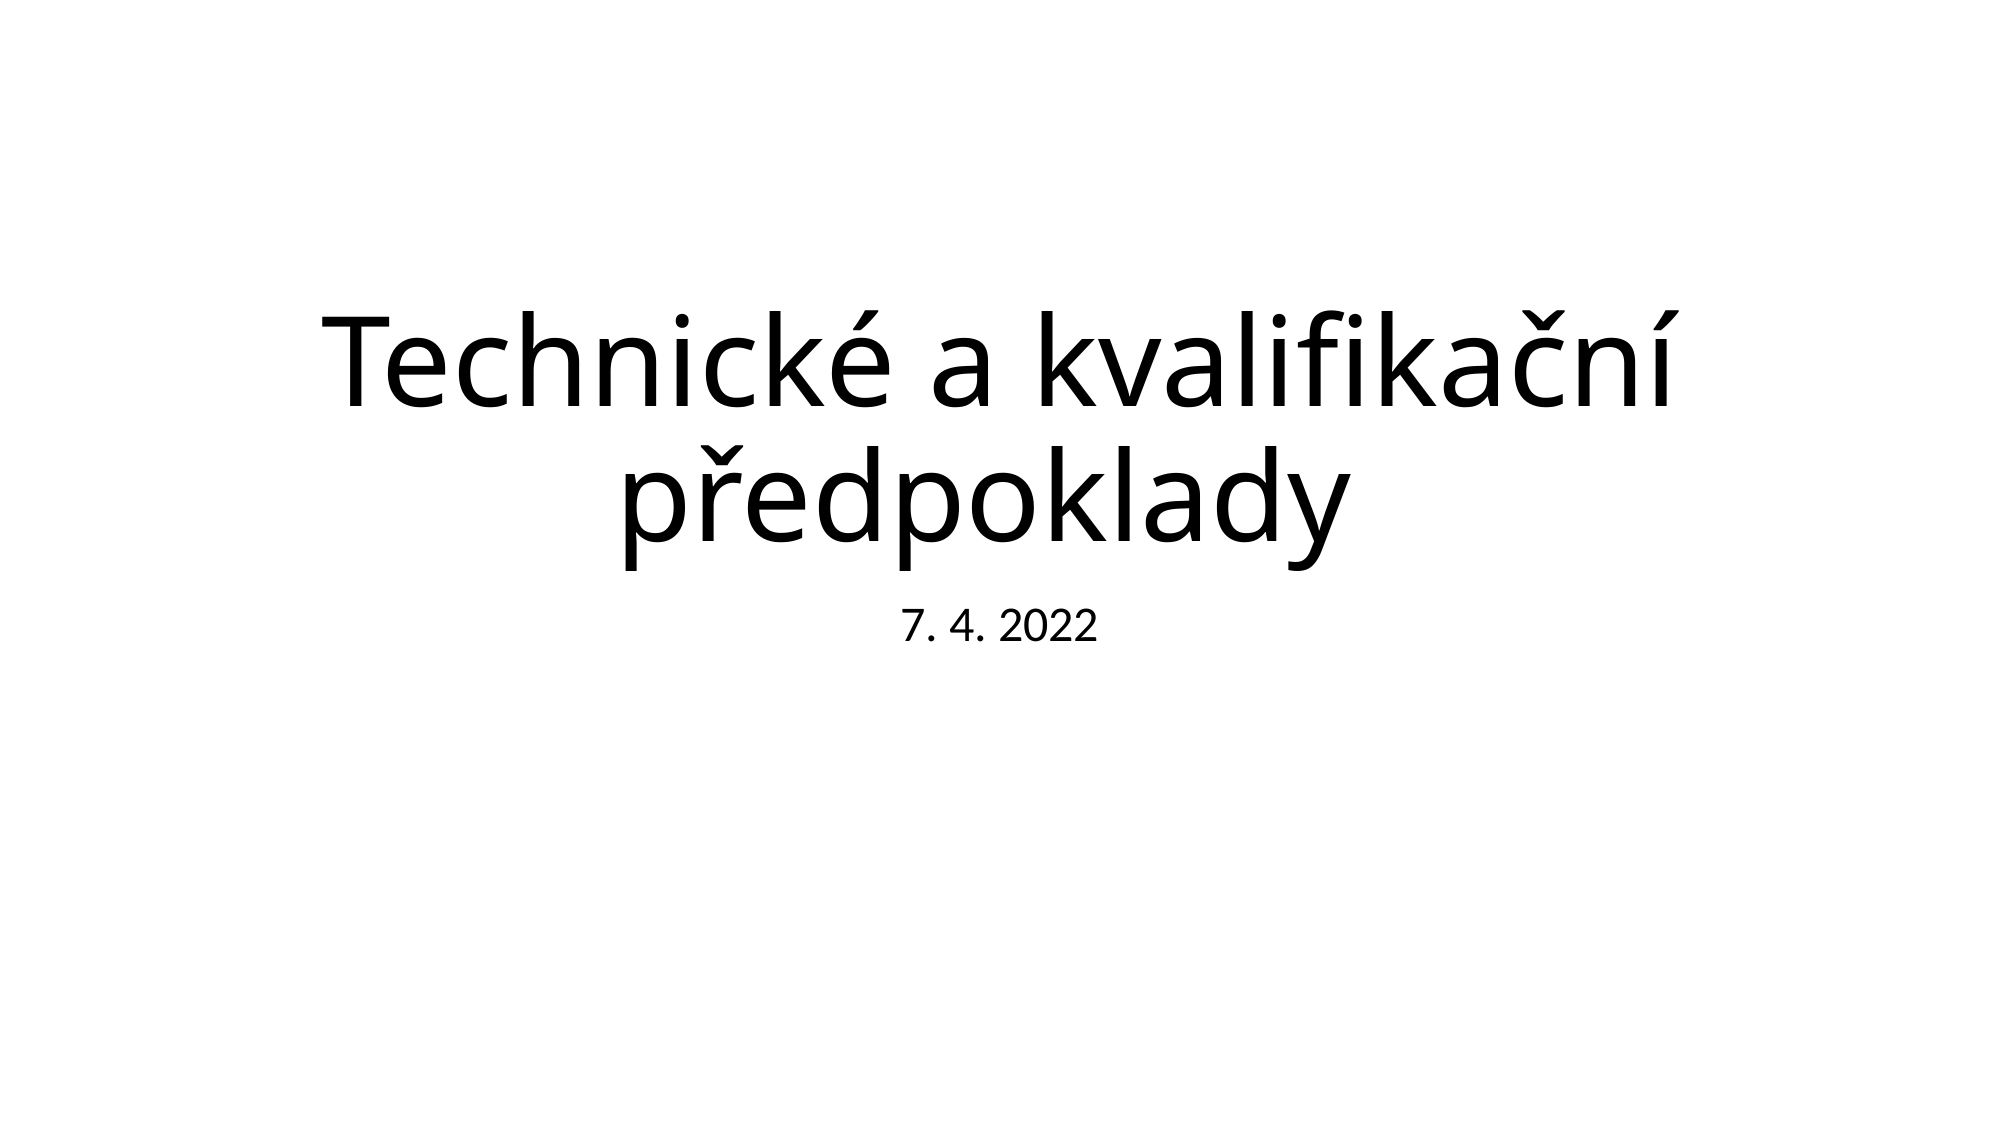

# Technické a kvalifikační předpoklady
7. 4. 2022